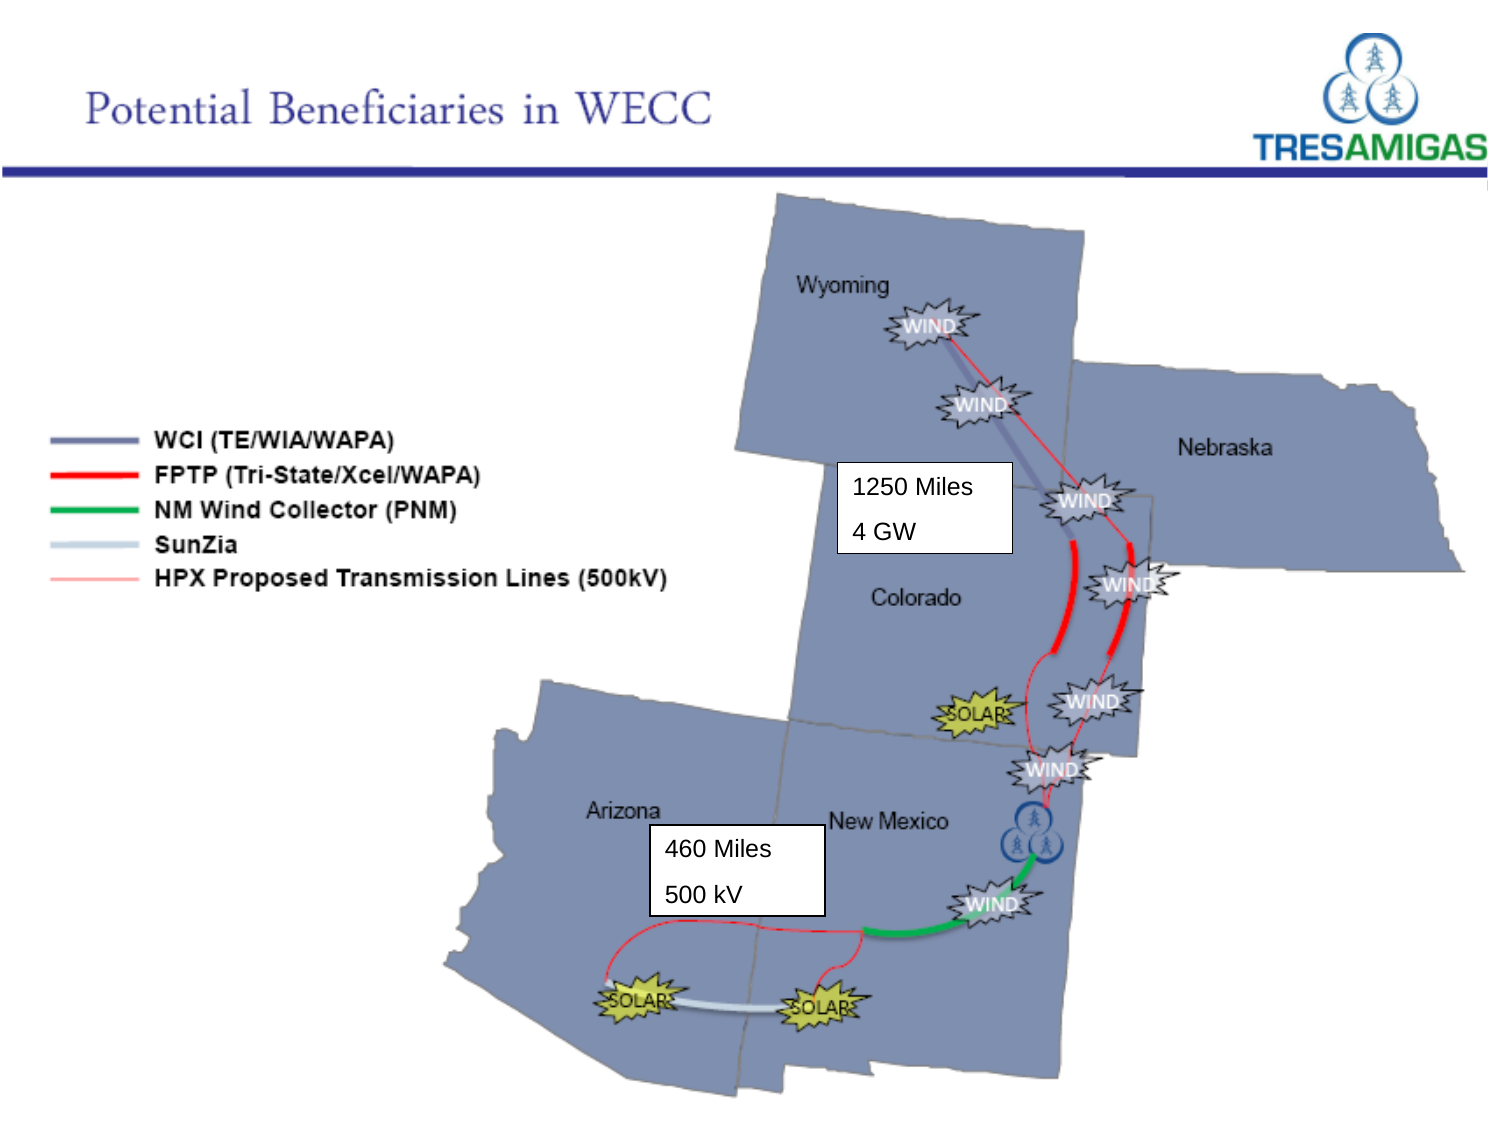

1250 Miles
4 GW
460 Miles
500 kV